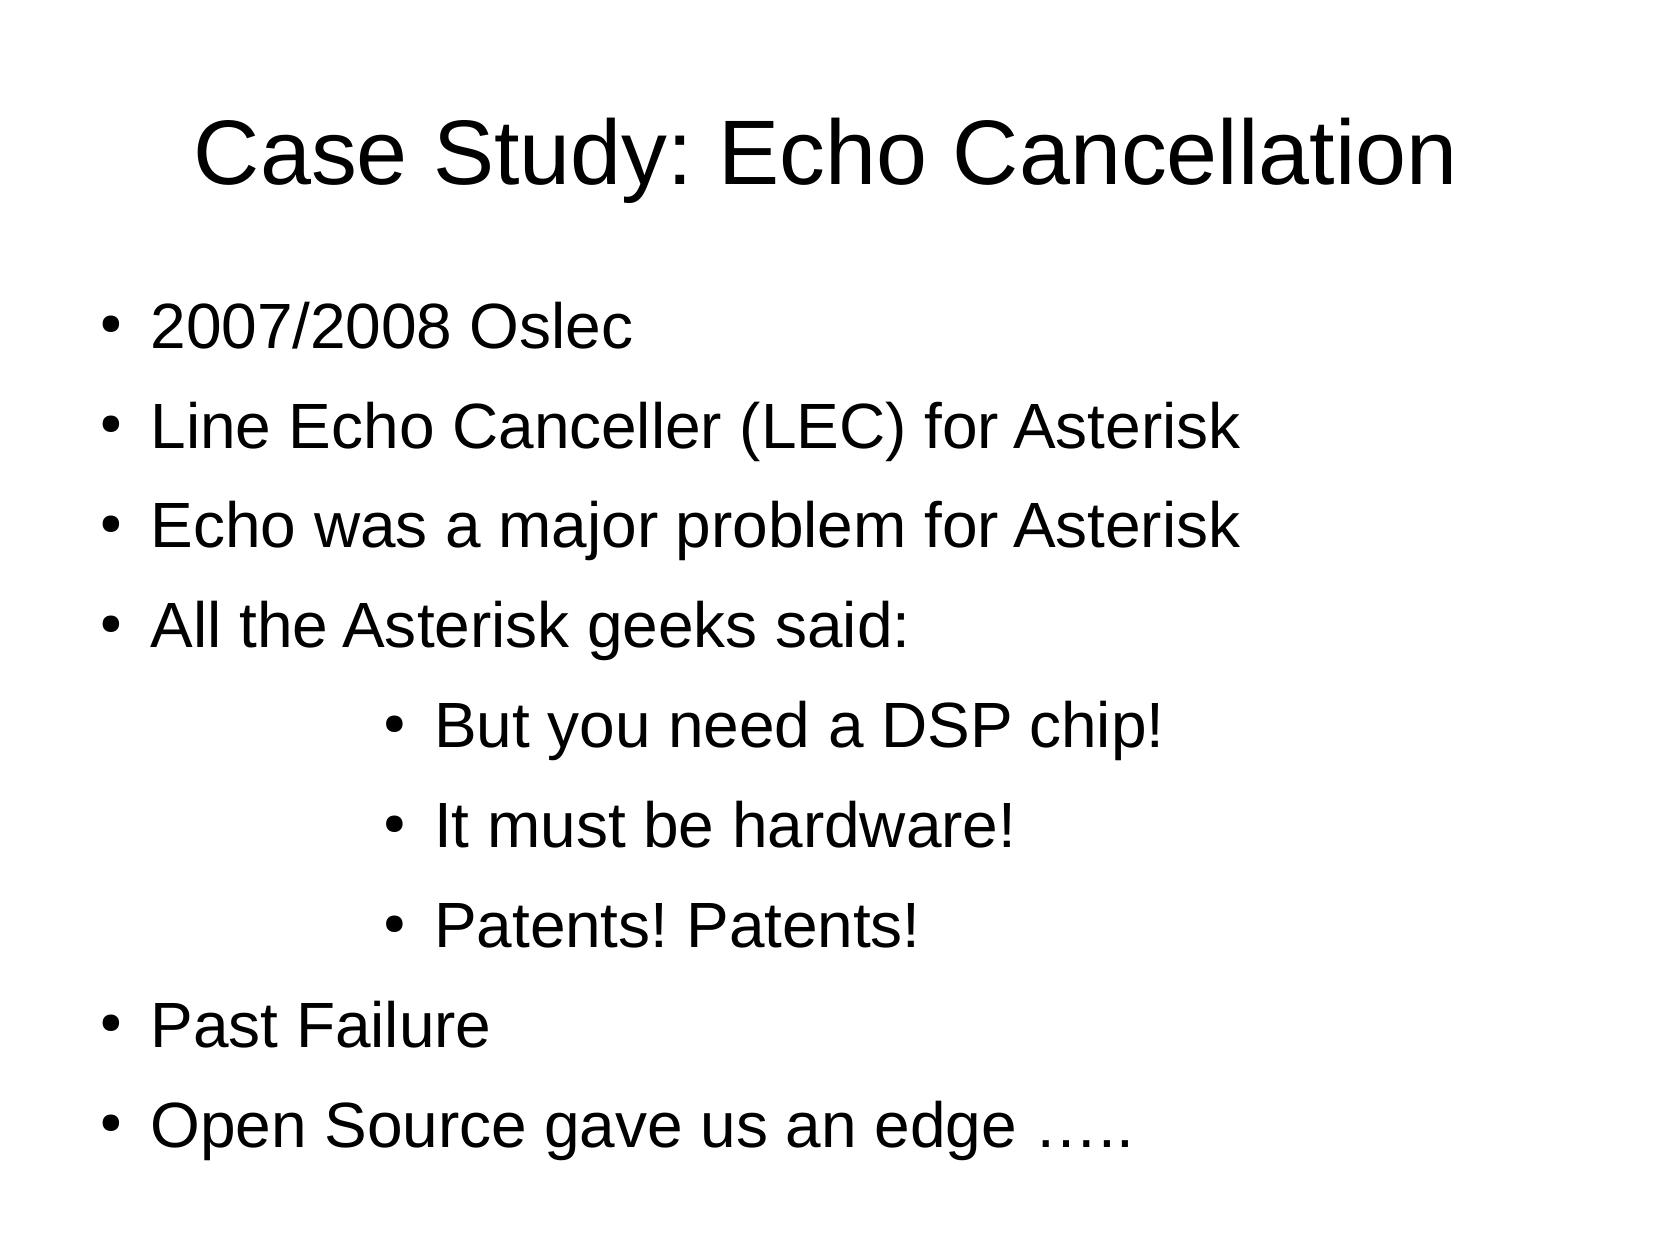

# Case Study: Echo Cancellation
2007/2008 Oslec
Line Echo Canceller (LEC) for Asterisk
Echo was a major problem for Asterisk
All the Asterisk geeks said:
But you need a DSP chip!
It must be hardware!
Patents! Patents!
Past Failure
Open Source gave us an edge …..